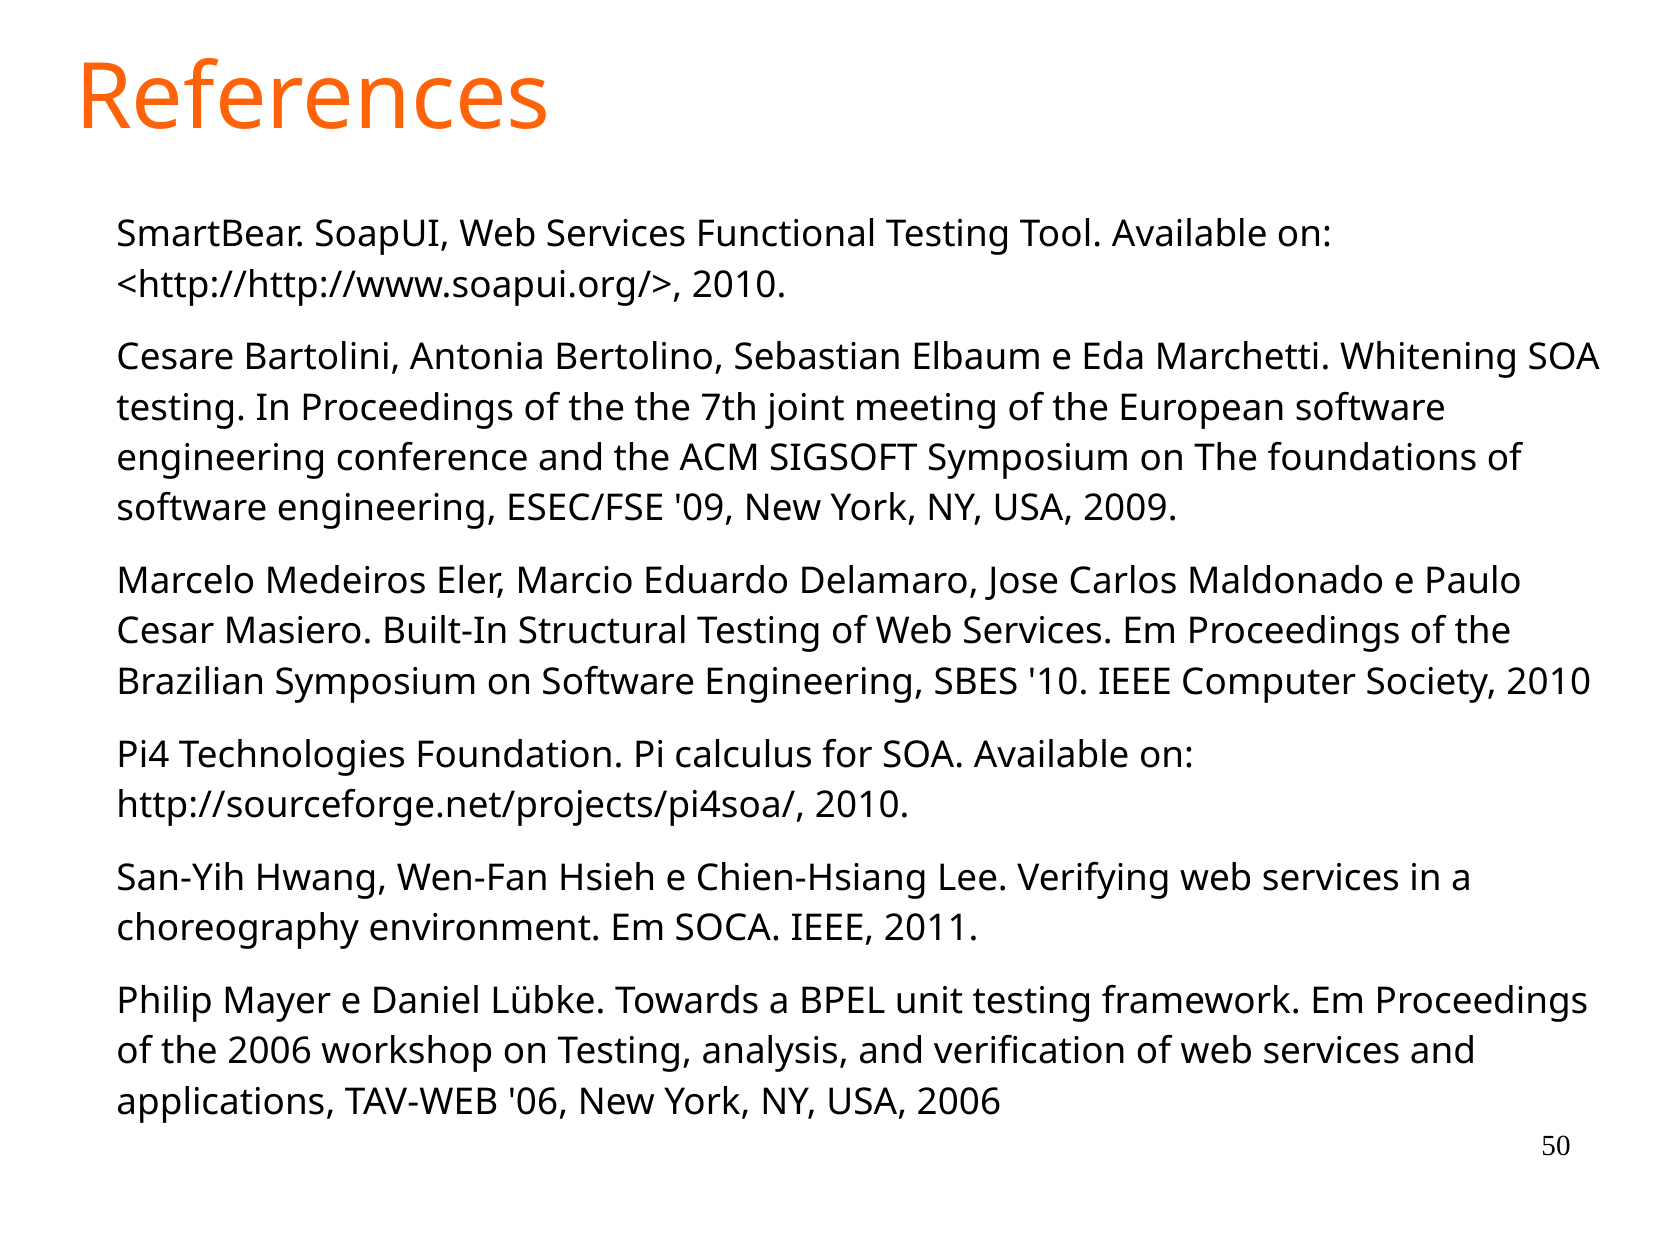

References
# SmartBear. SoapUI, Web Services Functional Testing Tool. Available on: <http://http://www.soapui.org/>, 2010.
Cesare Bartolini, Antonia Bertolino, Sebastian Elbaum e Eda Marchetti. Whitening SOA testing. In Proceedings of the the 7th joint meeting of the European software engineering conference and the ACM SIGSOFT Symposium on The foundations of software engineering, ESEC/FSE '09, New York, NY, USA, 2009.
Marcelo Medeiros Eler, Marcio Eduardo Delamaro, Jose Carlos Maldonado e Paulo Cesar Masiero. Built-In Structural Testing of Web Services. Em Proceedings of the Brazilian Symposium on Software Engineering, SBES '10. IEEE Computer Society, 2010
Pi4 Technologies Foundation. Pi calculus for SOA. Available on: http://sourceforge.net/projects/pi4soa/, 2010.
San-Yih Hwang, Wen-Fan Hsieh e Chien-Hsiang Lee. Verifying web services in a choreography environment. Em SOCA. IEEE, 2011.
Philip Mayer e Daniel Lübke. Towards a BPEL unit testing framework. Em Proceedings of the 2006 workshop on Testing, analysis, and verification of web services and applications, TAV-WEB '06, New York, NY, USA, 2006
50